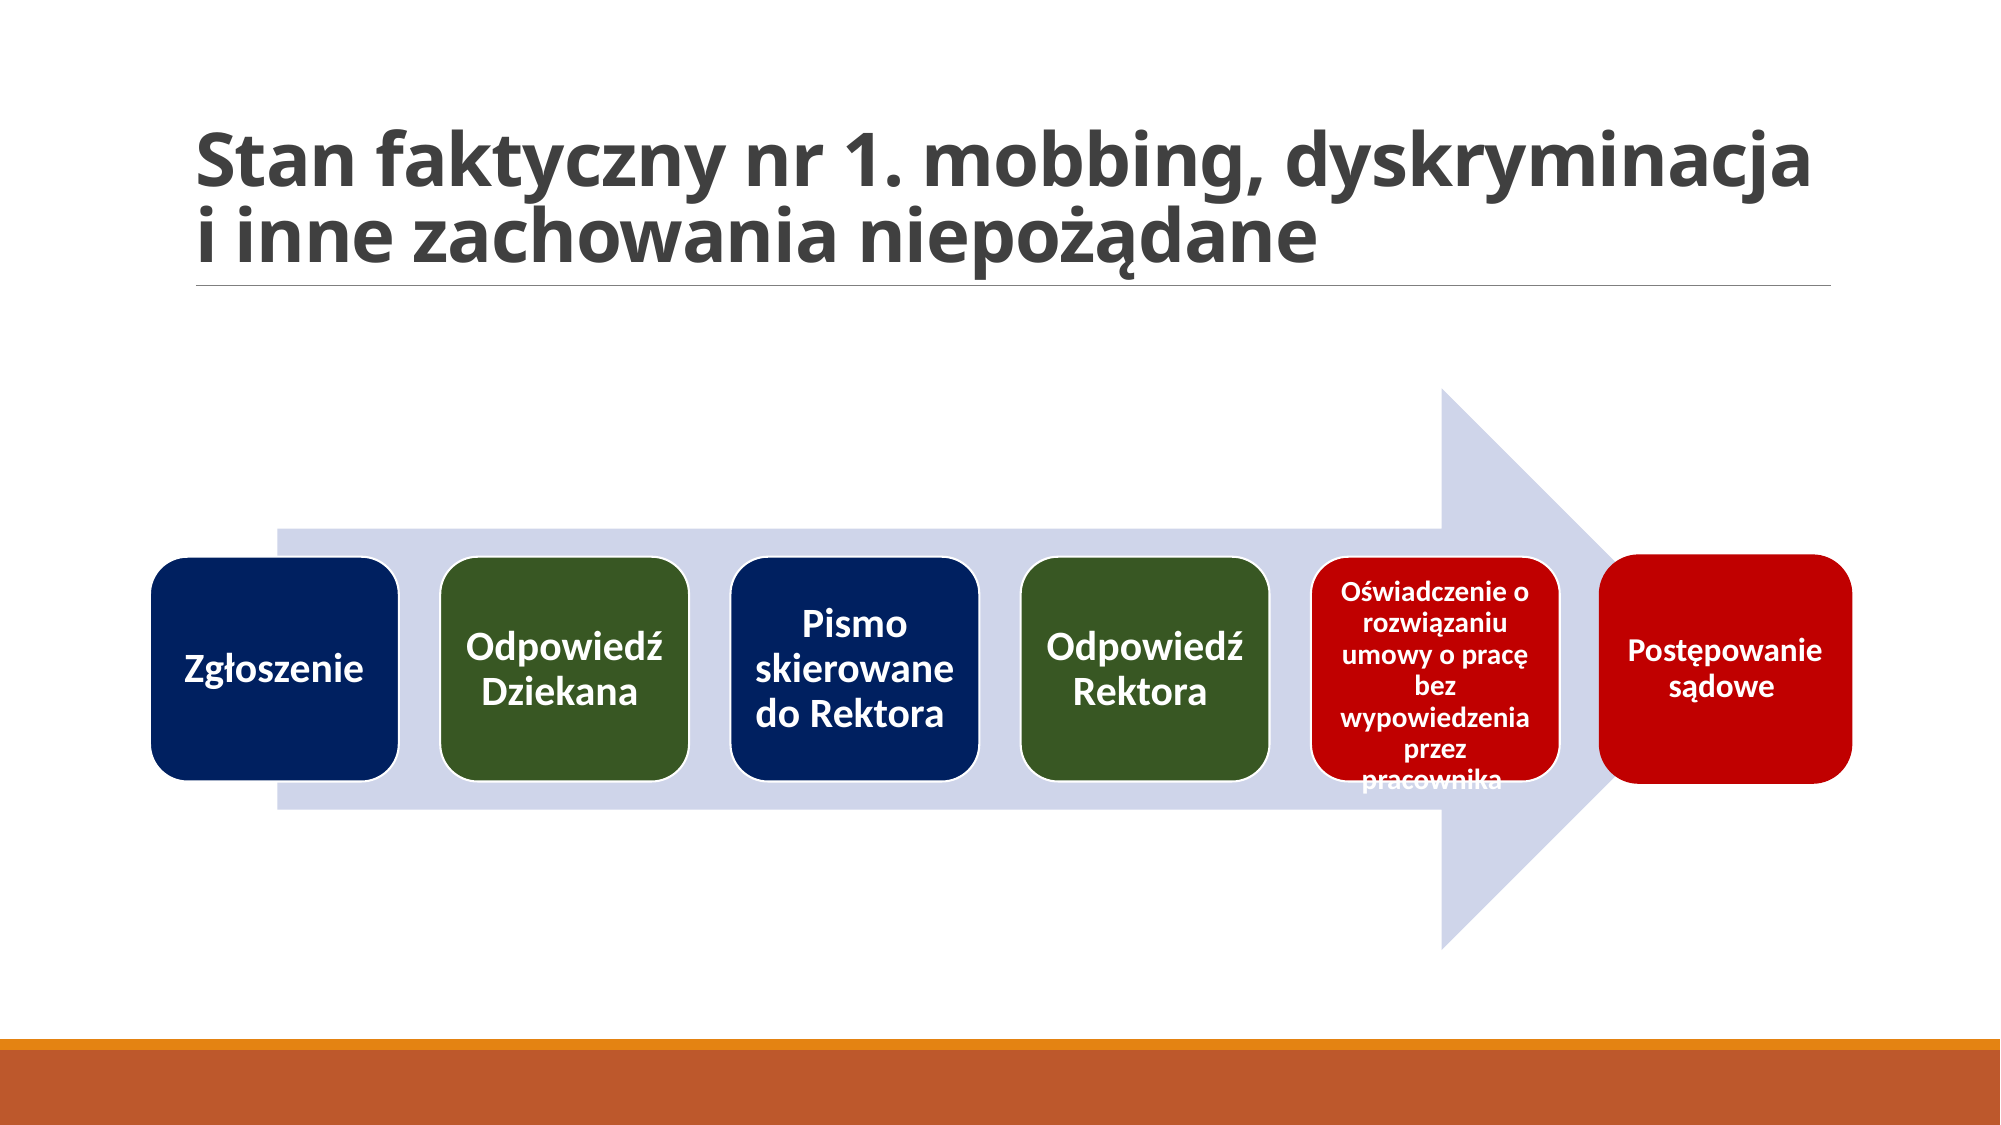

# Stan faktyczny nr 1. mobbing, dyskryminacja i inne zachowania niepożądane
Zgłoszenie
Odpowiedź Dziekana
Pismo skierowane do Rektora
Odpowiedź Rektora
Oświadczenie o rozwiązaniu umowy o pracę bez wypowiedzenia przez pracownika
Postępowanie sądowe